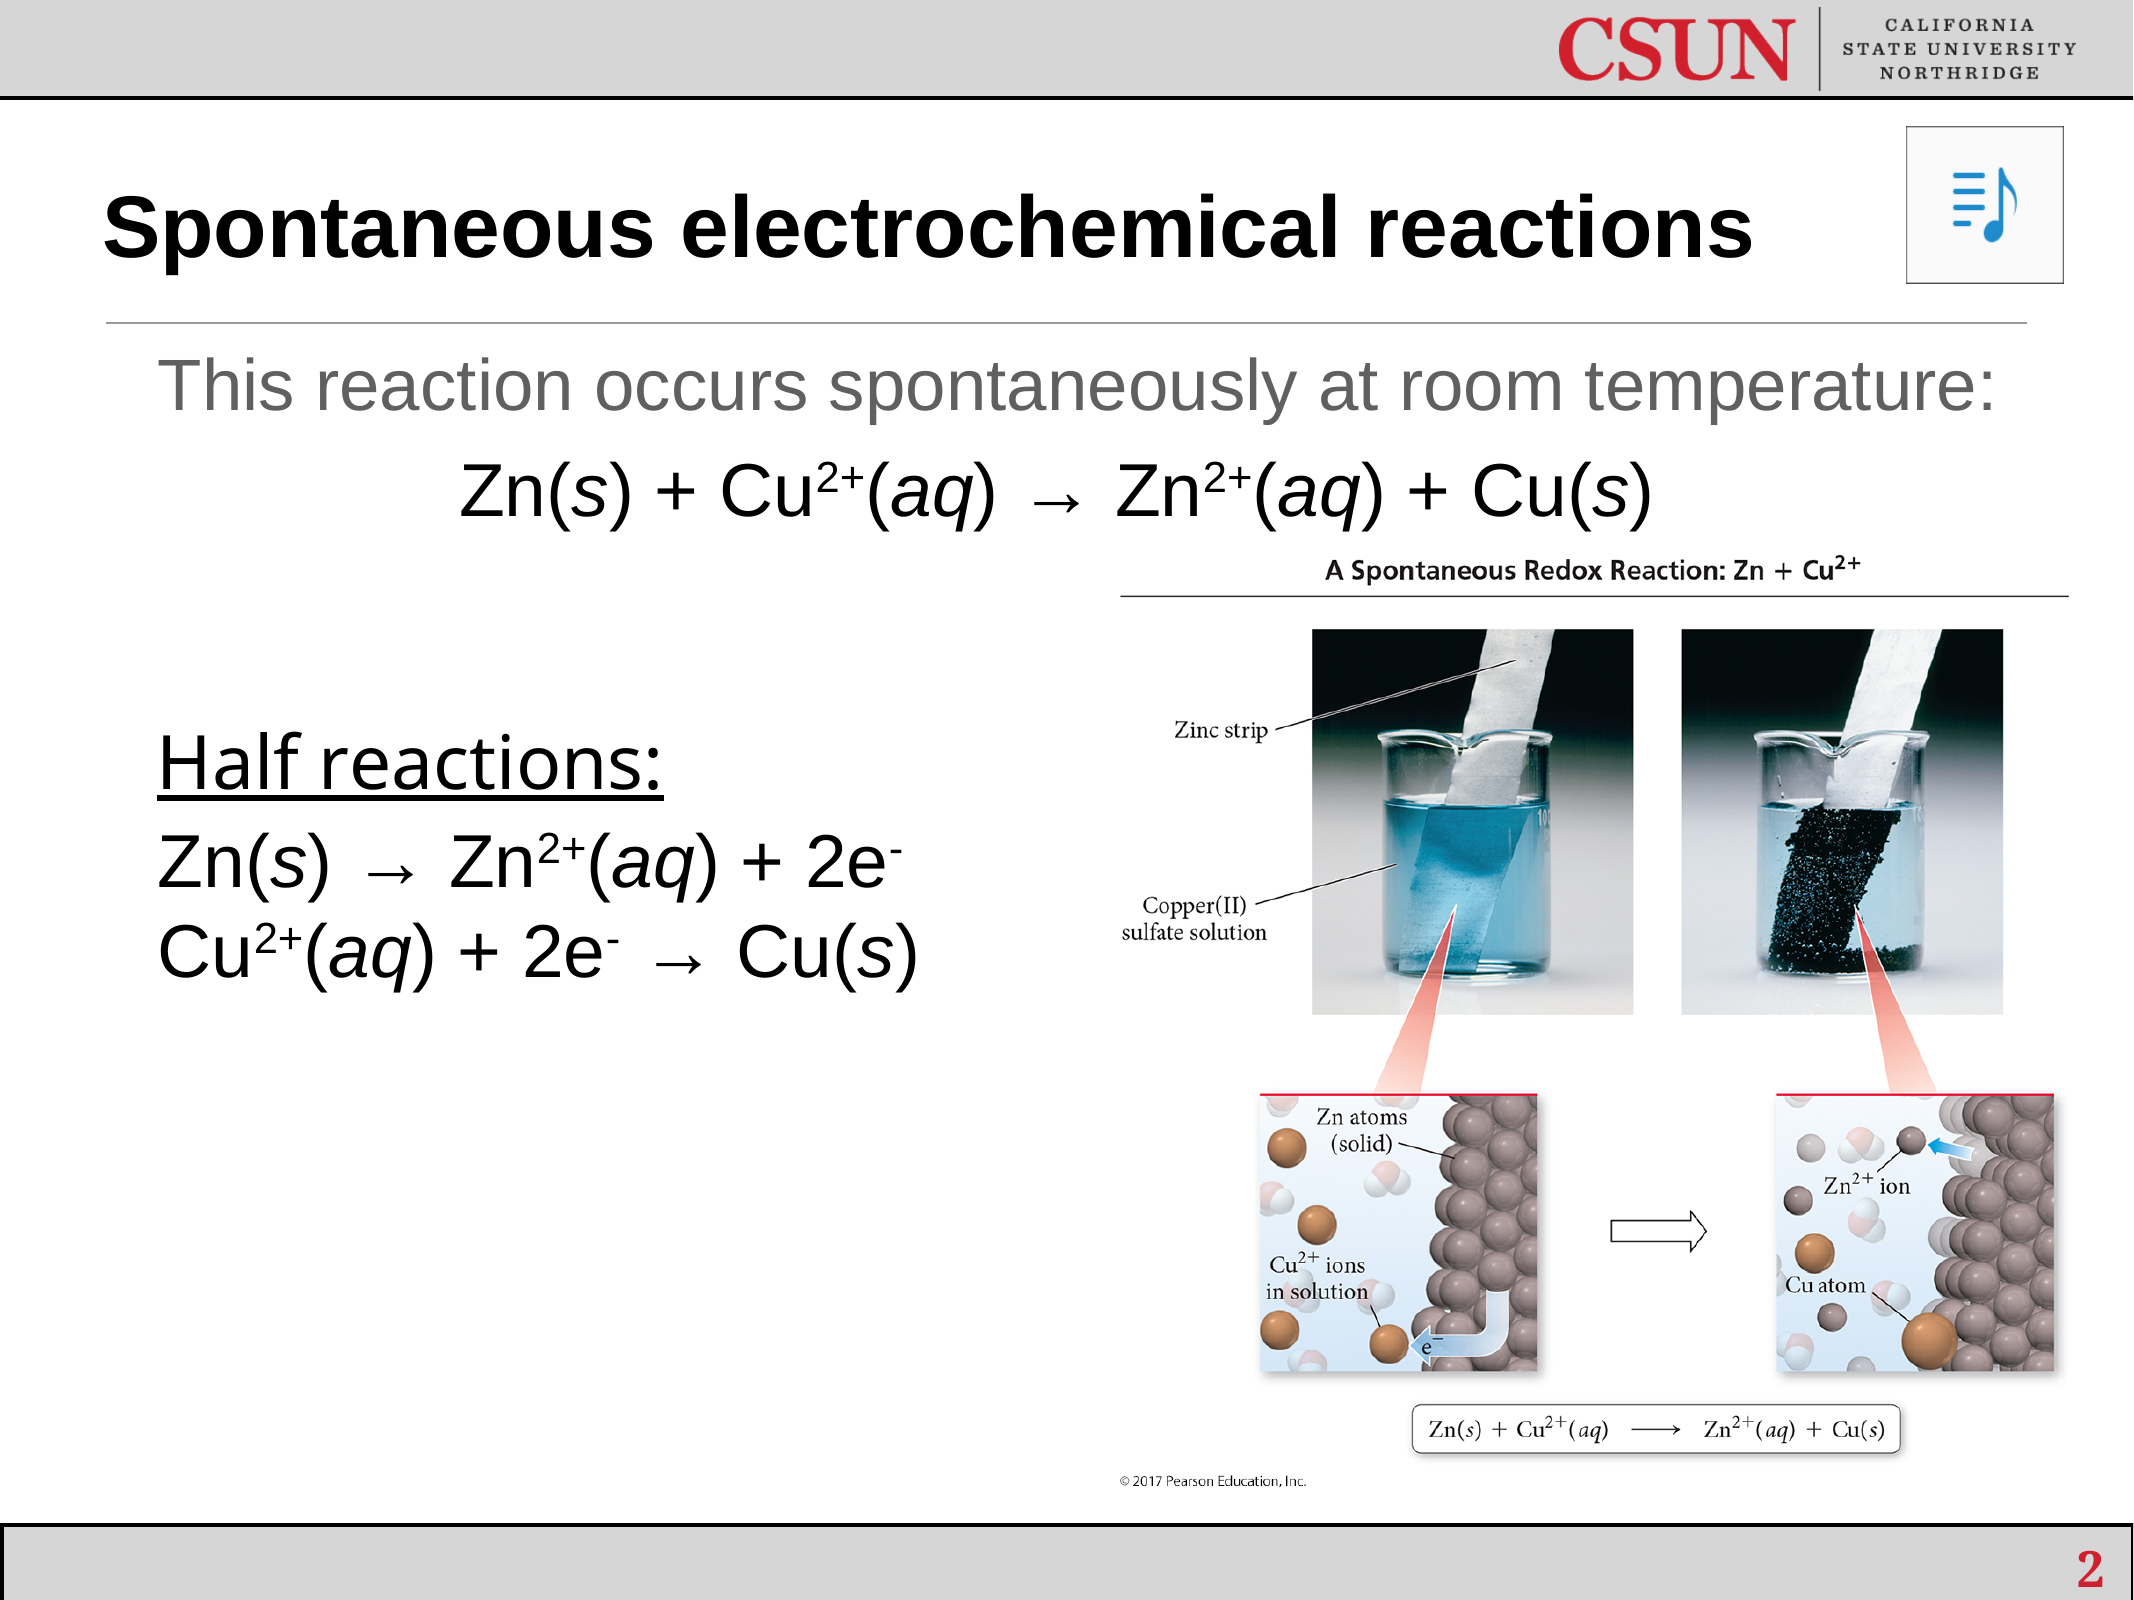

# Spontaneous electrochemical reactions
This reaction occurs spontaneously at room temperature:
Zn(s) + Cu2+(aq) → Zn2+(aq) + Cu(s)
Half reactions:
Zn(s) → Zn2+(aq) + 2e-
Cu2+(aq) + 2e- → Cu(s)
2